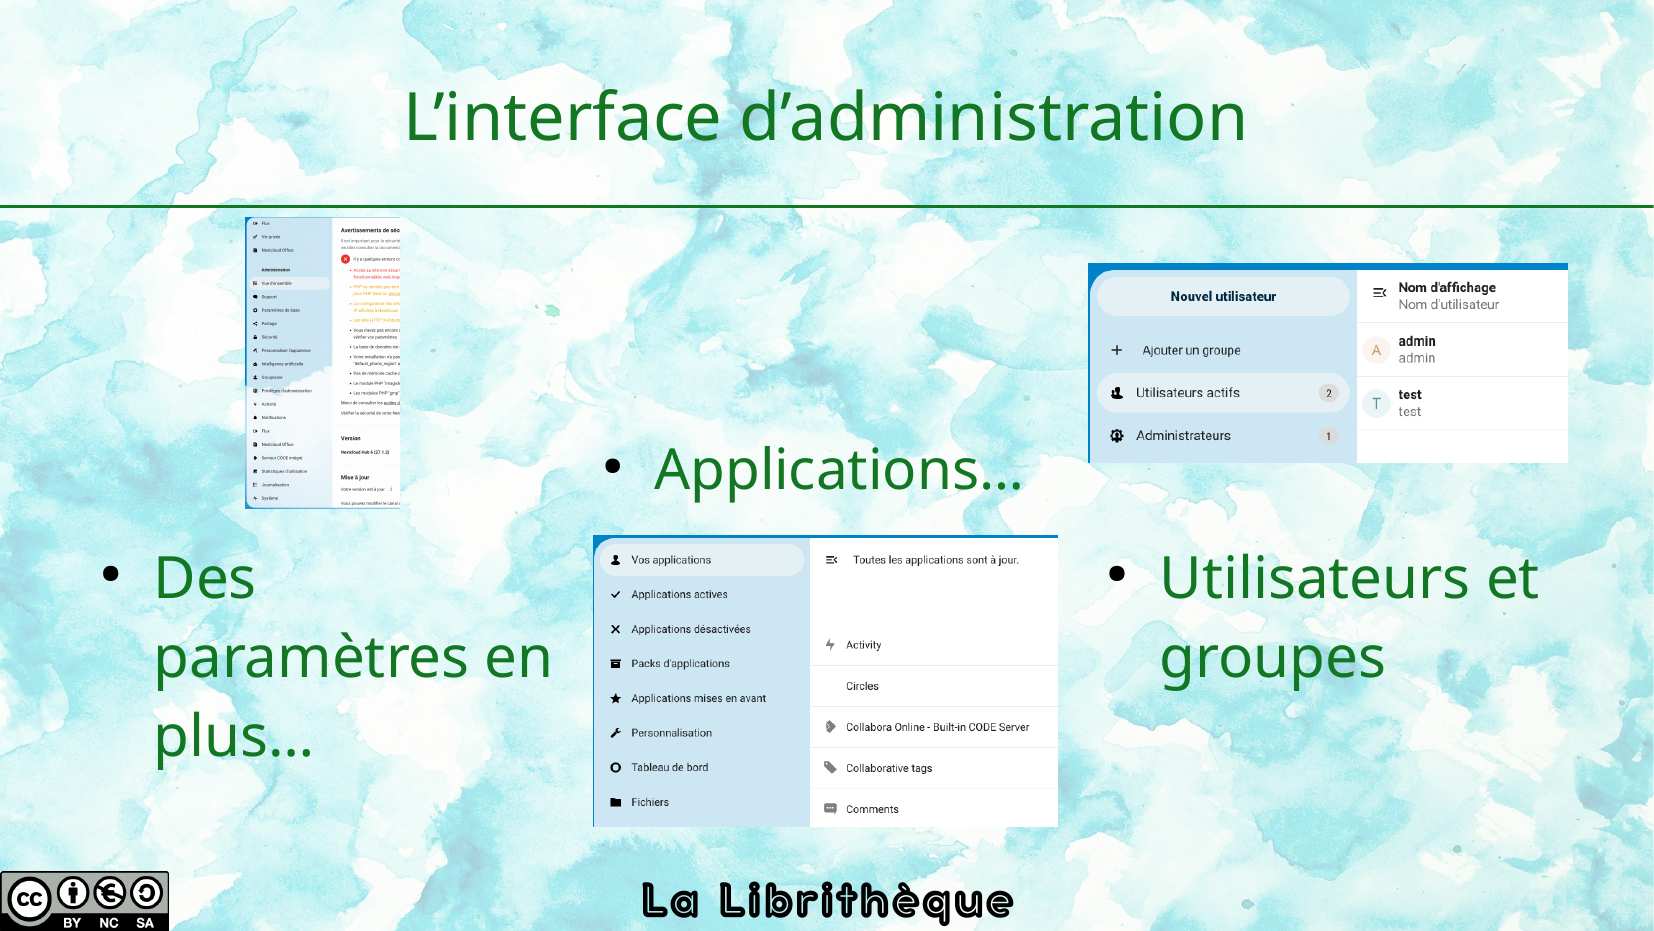

# L’interface d’administration
Applications…
Des paramètres en plus…
Utilisateurs et groupes